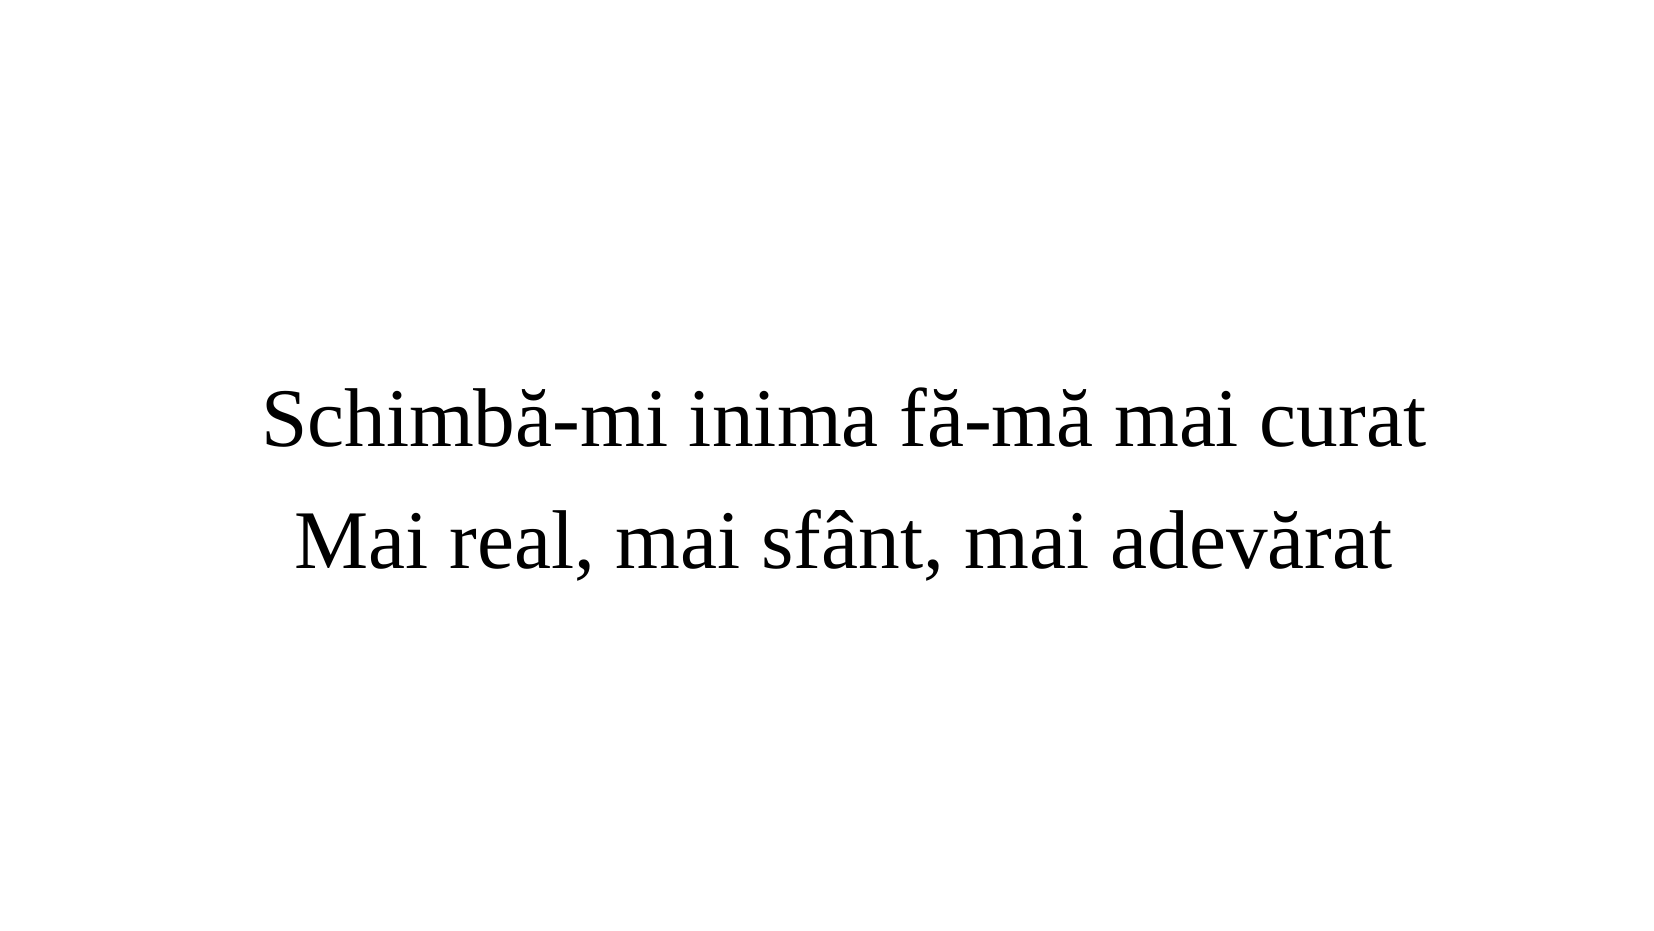

# Schimbă-mi inima fă-mă mai curat
Mai real, mai sfânt, mai adevărat